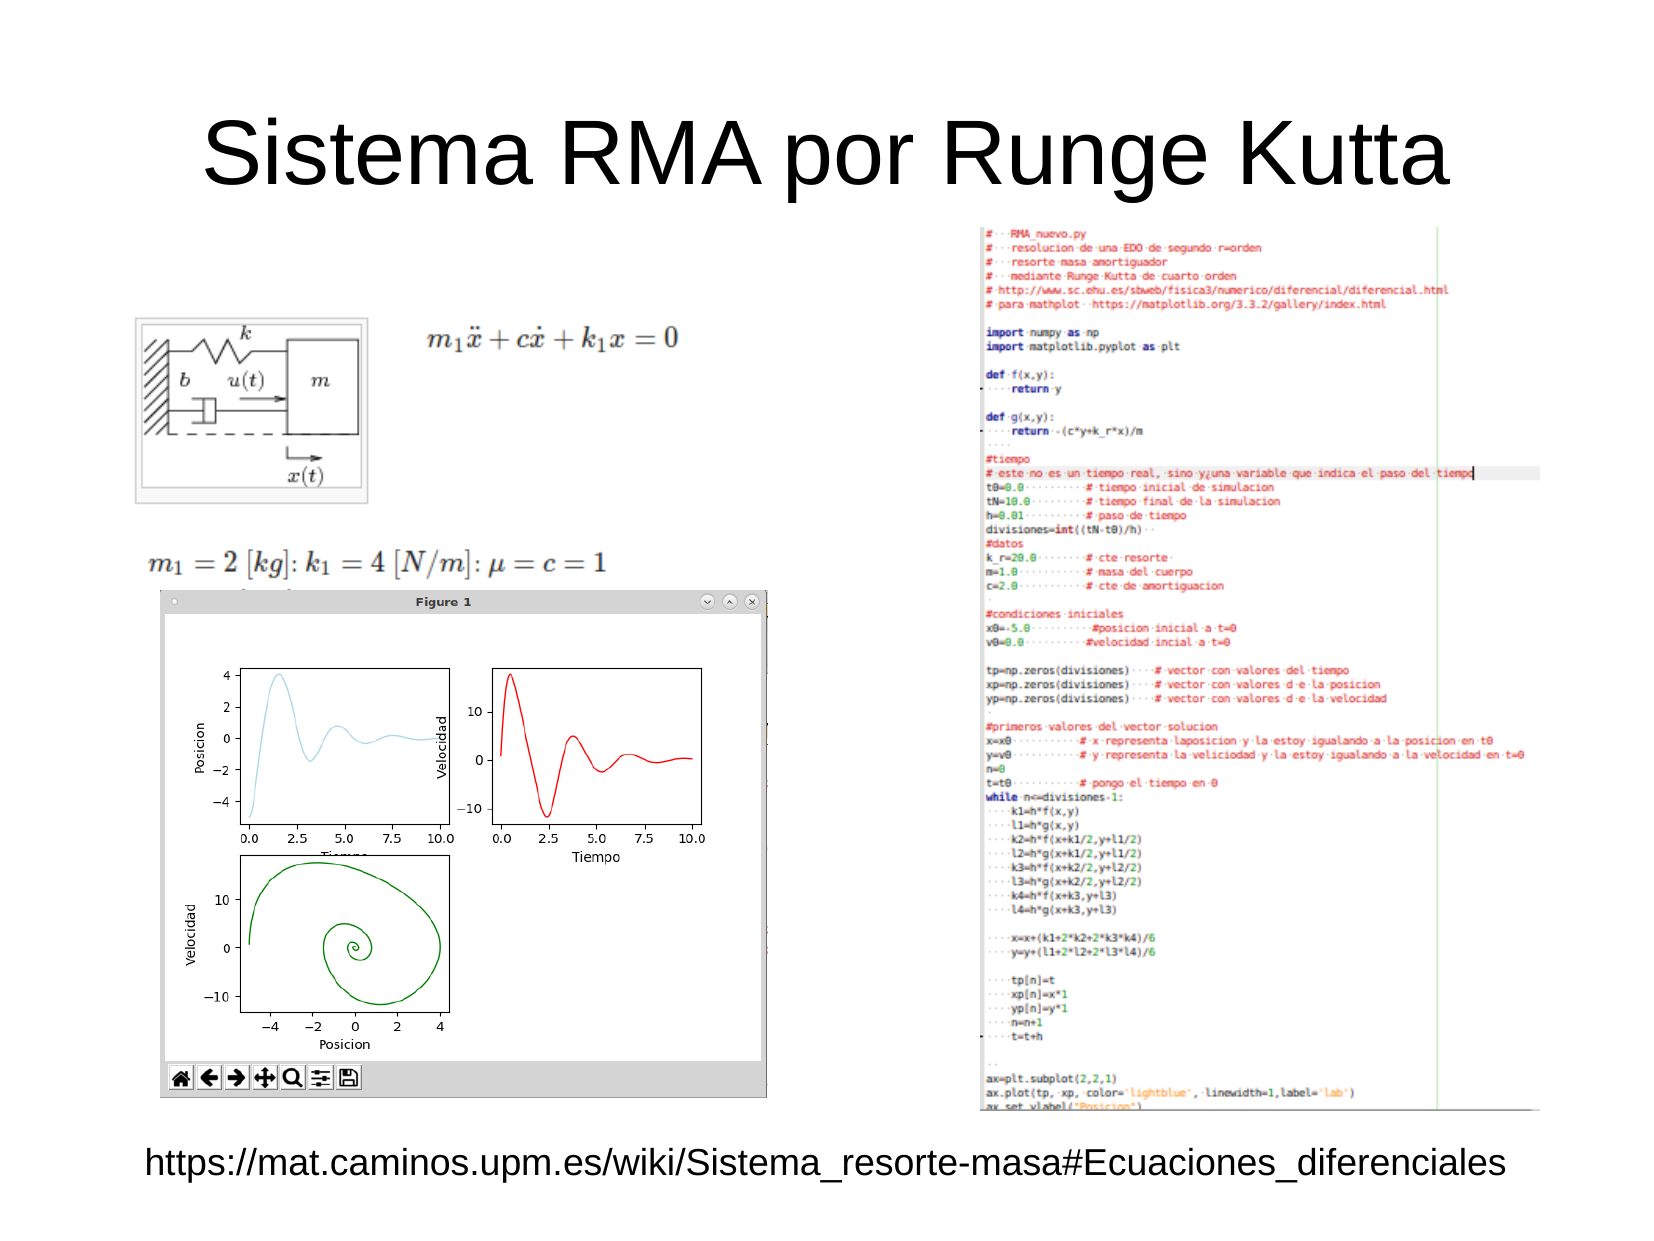

# Sistema RMA por Runge Kutta
https://mat.caminos.upm.es/wiki/Sistema_resorte-masa#Ecuaciones_diferenciales